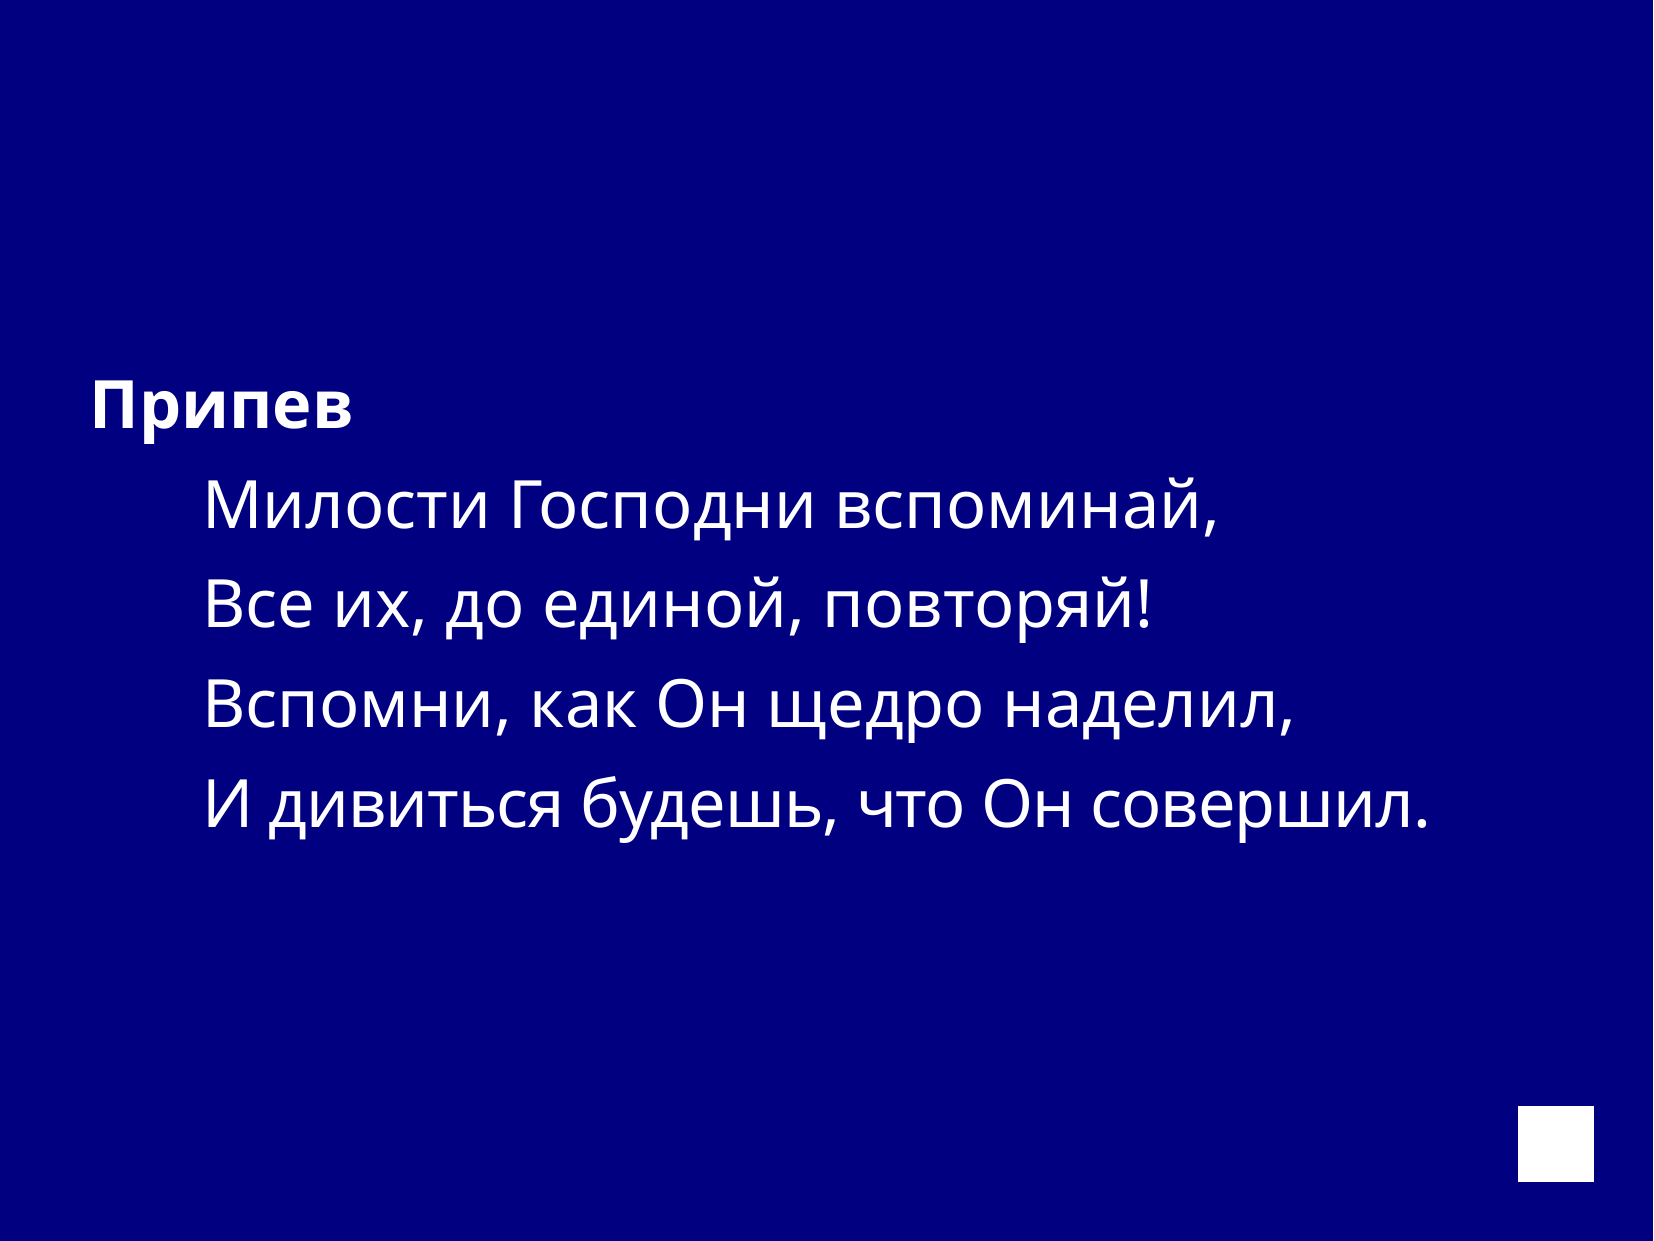

Припев
	Милости Господни вспоминай,
	Все их, до единой, повторяй!
	Вспомни, как Он щедро наделил,
	И дивиться будешь, что Он совершил.